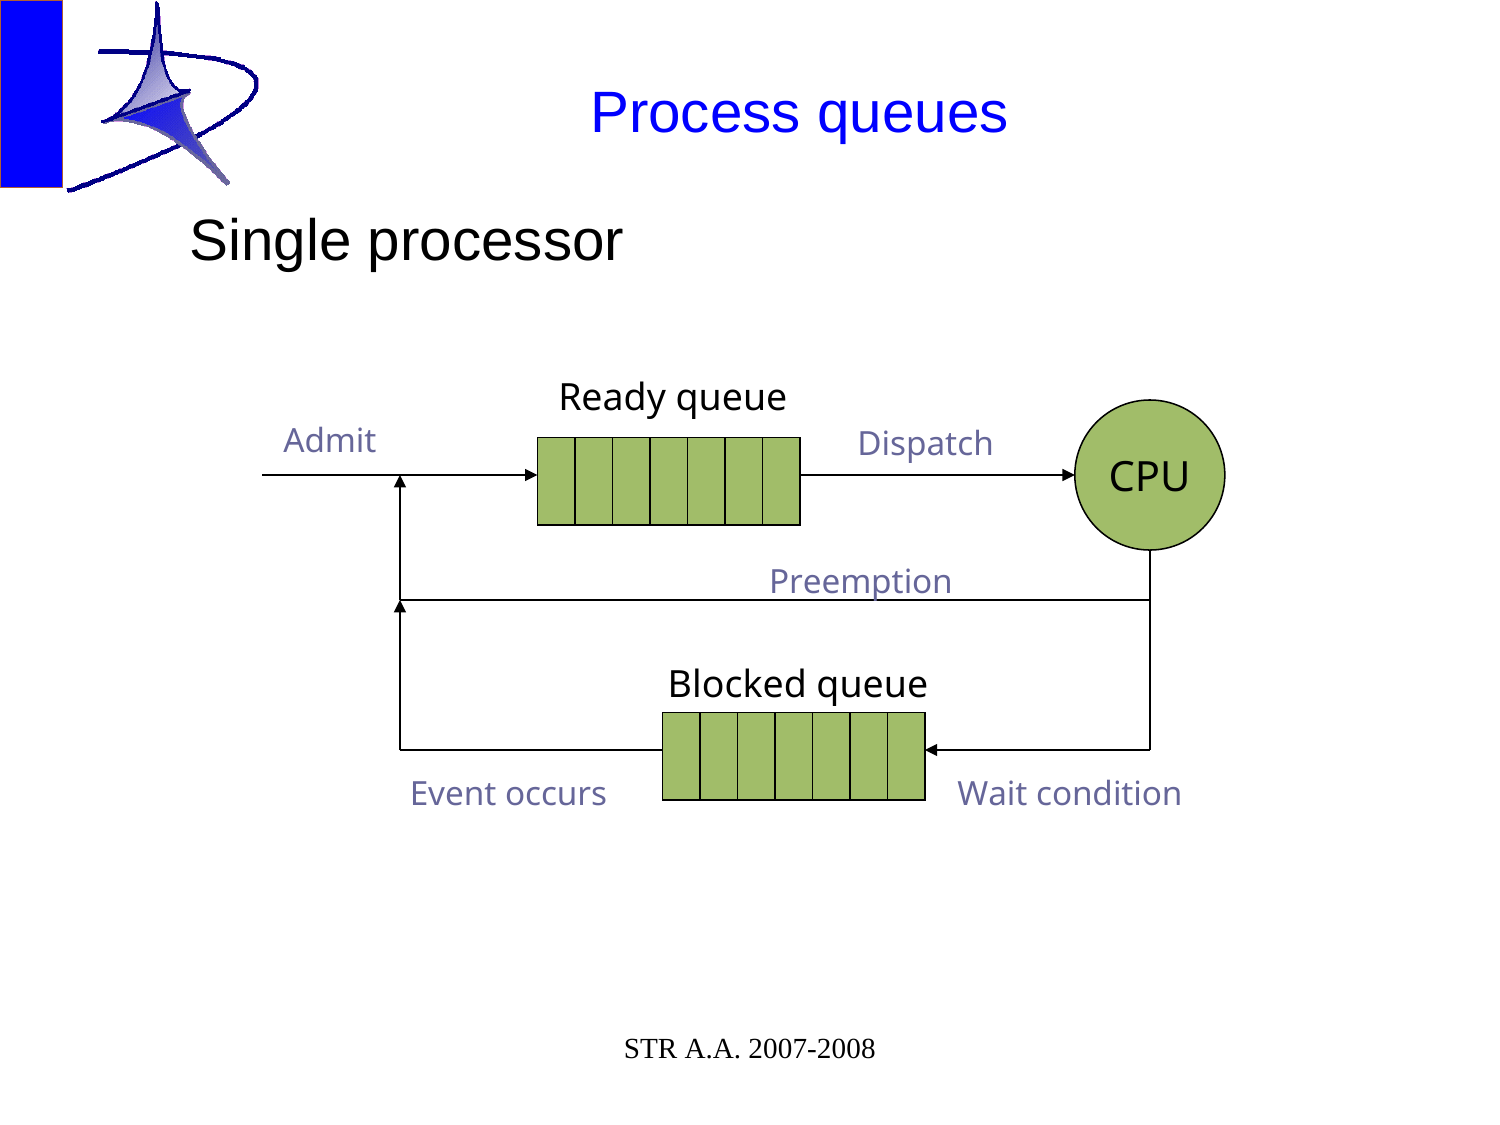

# Process queues
Single processor
Ready queue
CPU
Admit
Dispatch
Preemption
Blocked queue
Event occurs
Wait condition
STR A.A. 2007-2008